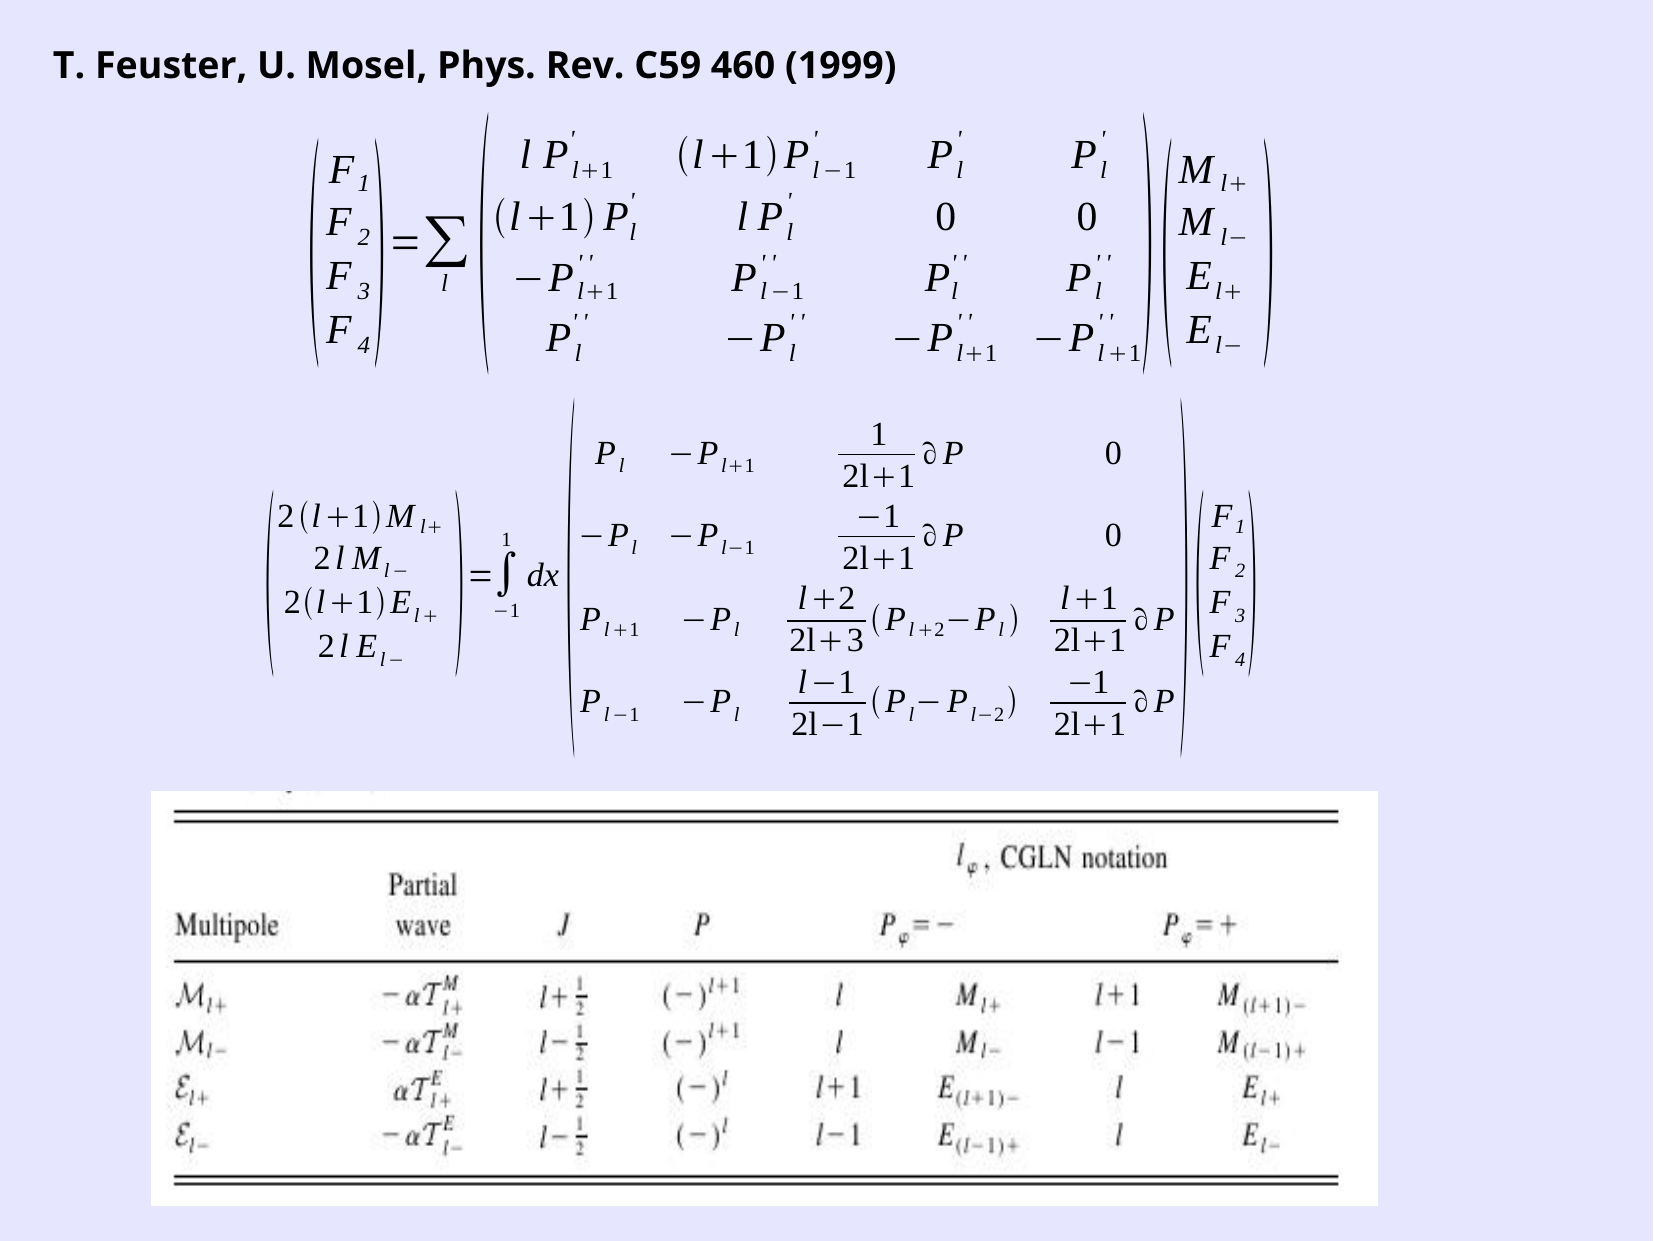

T. Feuster, U. Mosel, Phys. Rev. C59 460 (1999)